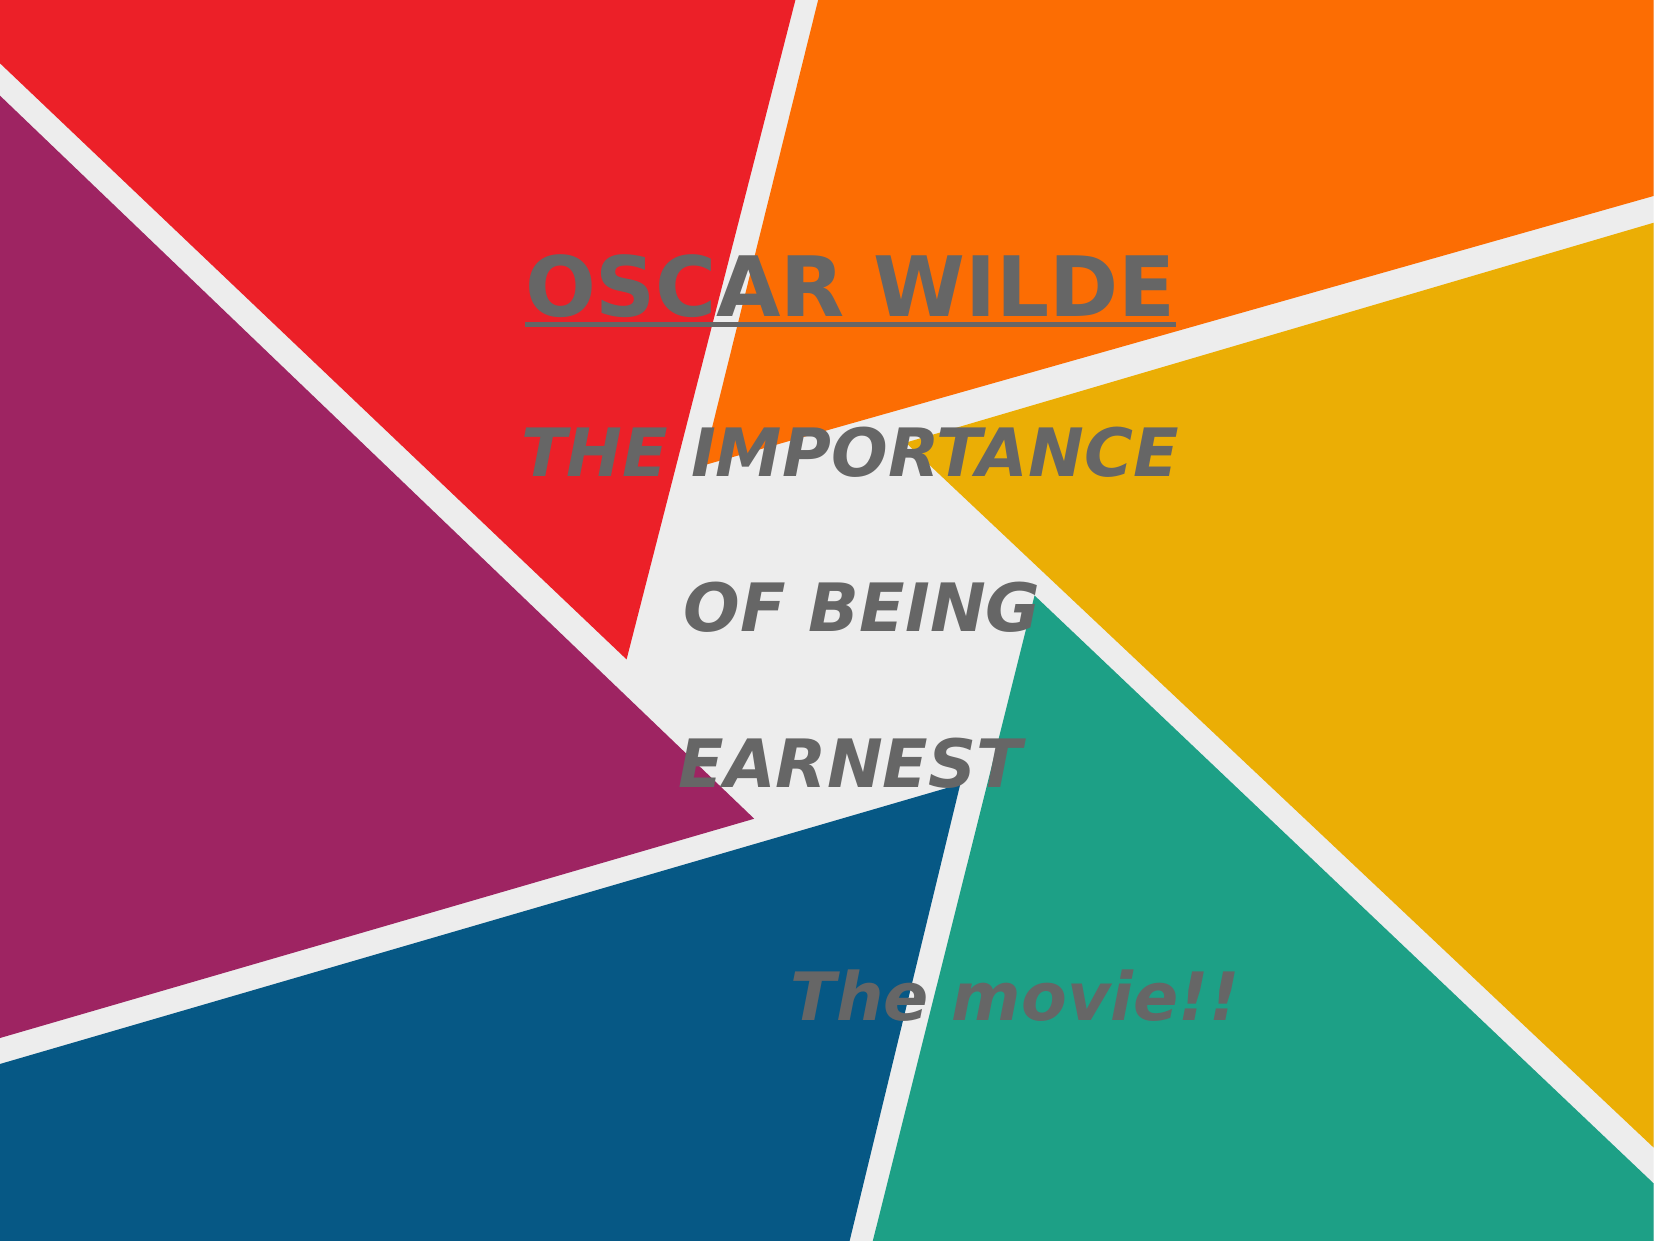

# OSCAR WILDE
THE IMPORTANCE
 OF BEING
EARNEST
The movie!!